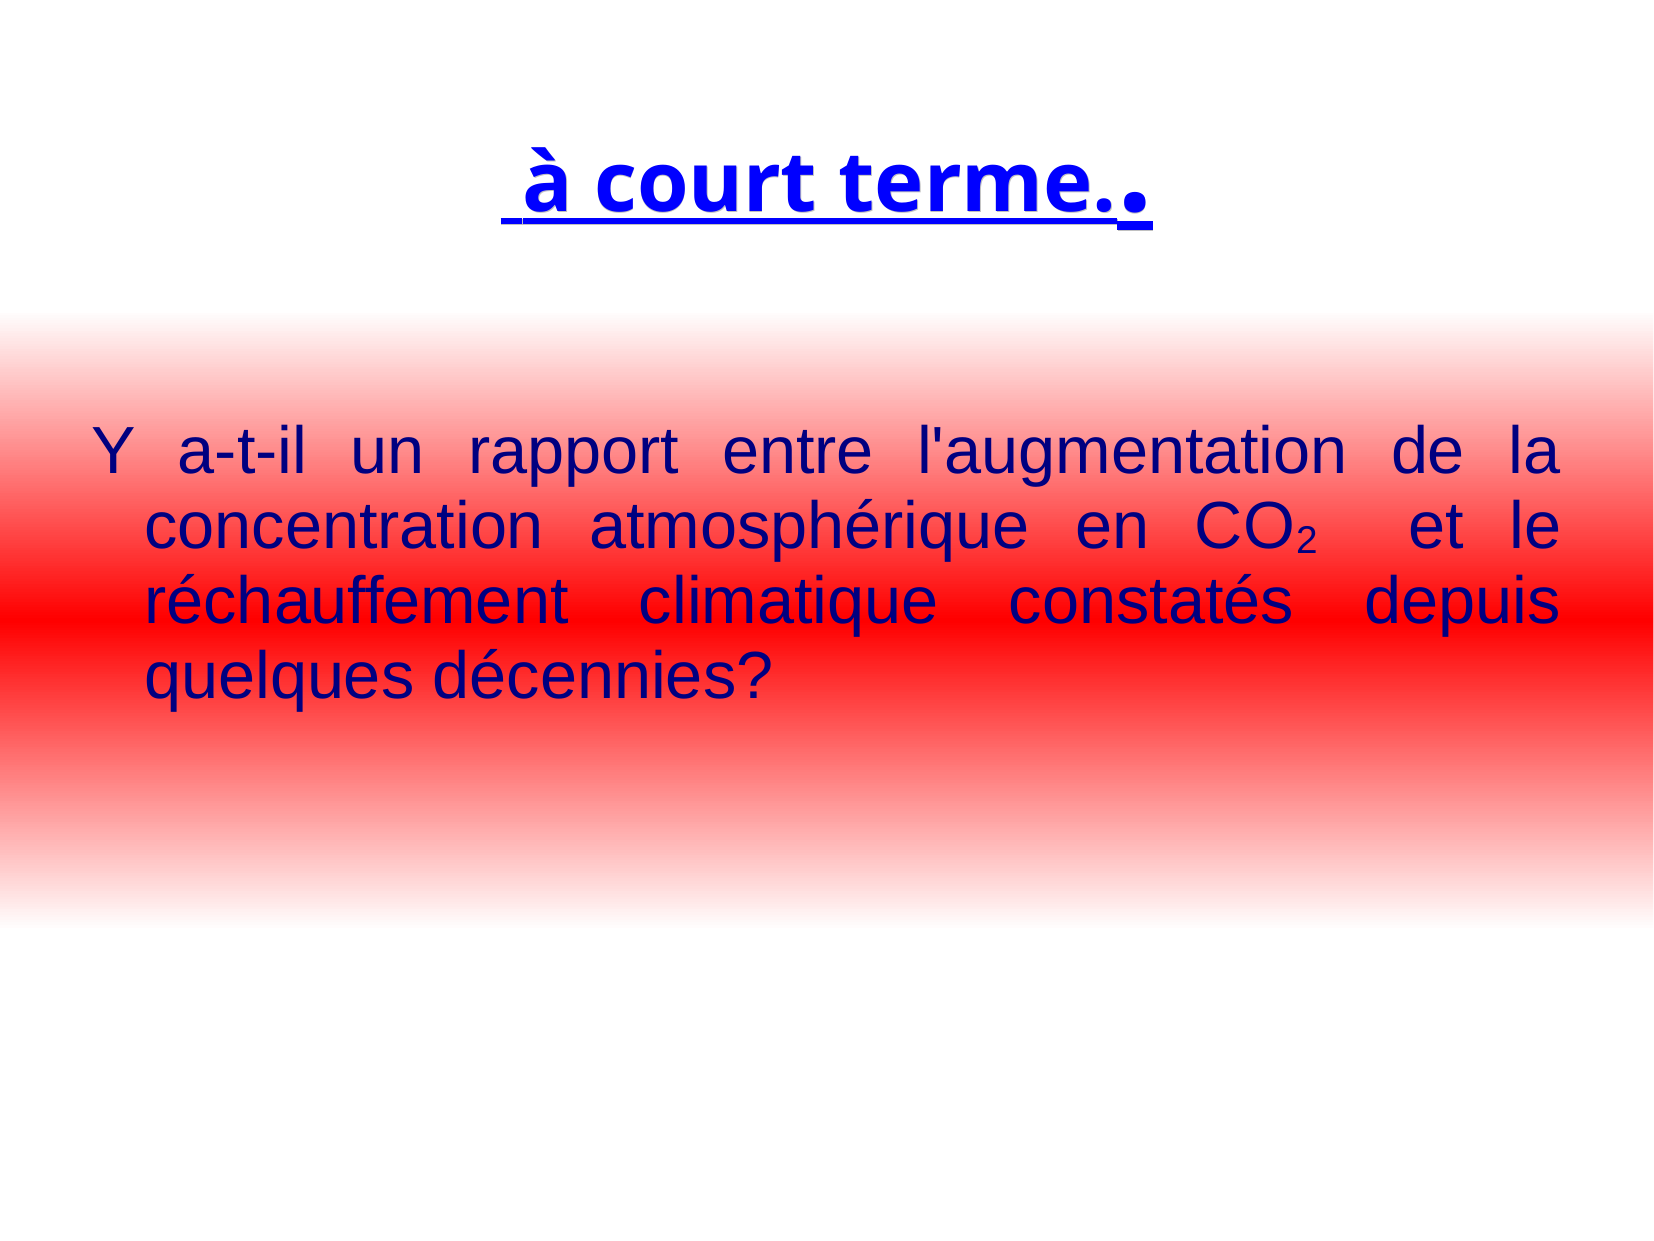

# à court terme..
Y a-t-il un rapport entre l'augmentation de la concentration atmosphérique en CO2 et le réchauffement climatique constatés depuis quelques décennies?